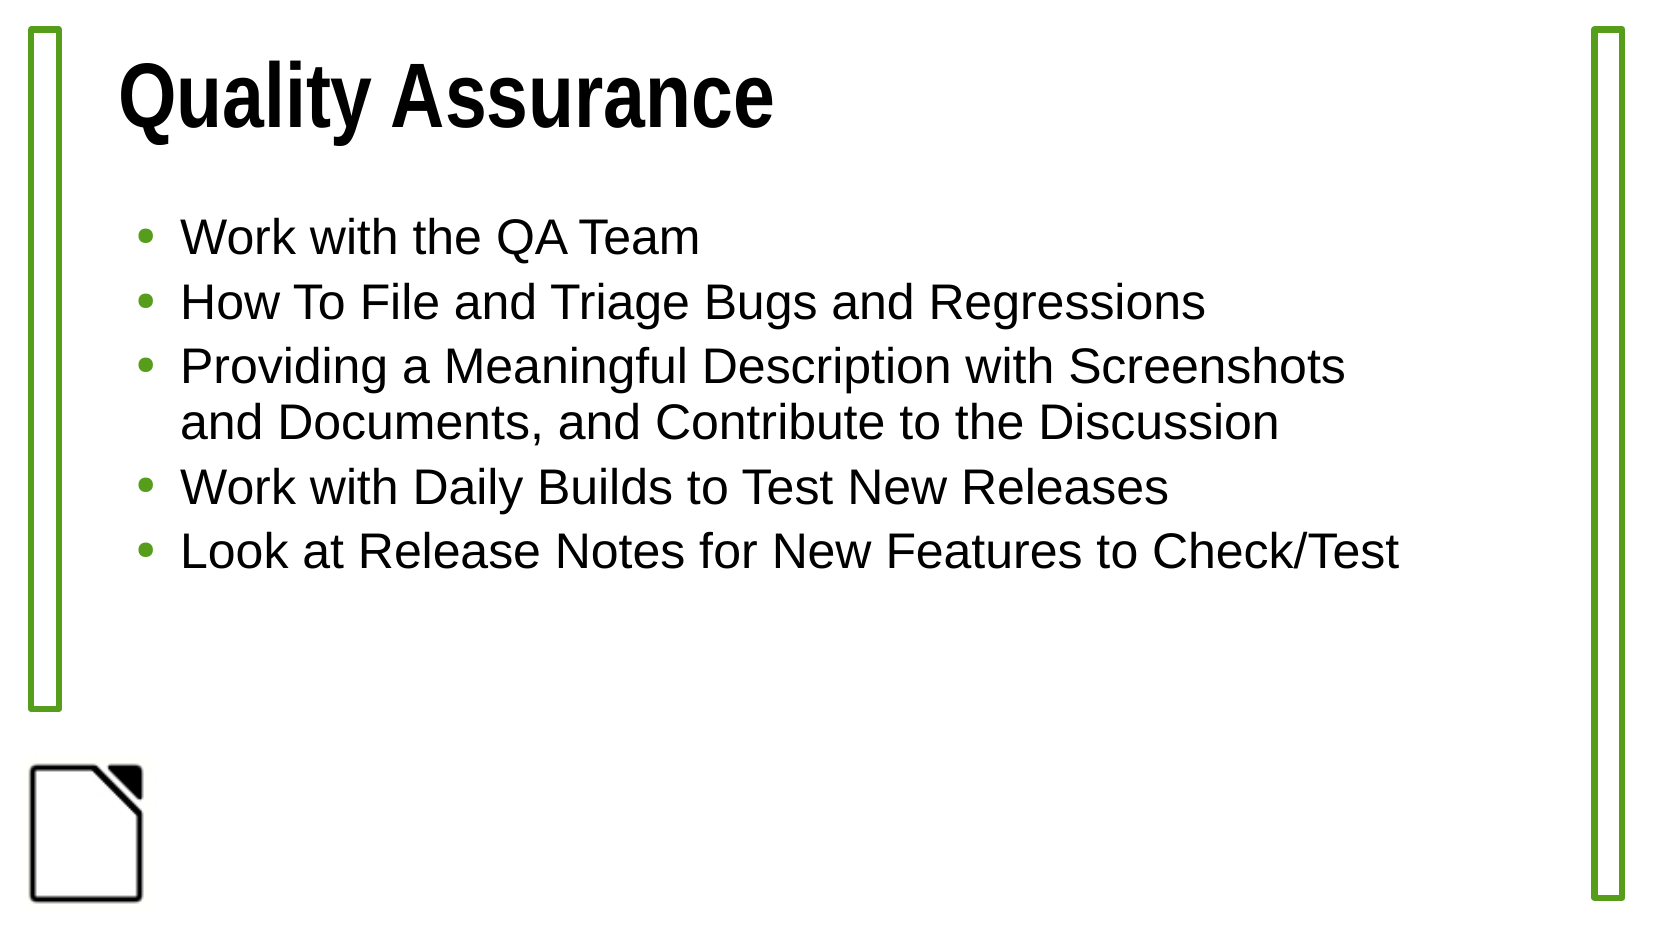

# Quality Assurance
Work with the QA Team
How To File and Triage Bugs and Regressions
Providing a Meaningful Description with Screenshots
and Documents, and Contribute to the Discussion
Work with Daily Builds to Test New Releases
Look at Release Notes for New Features to Check/Test